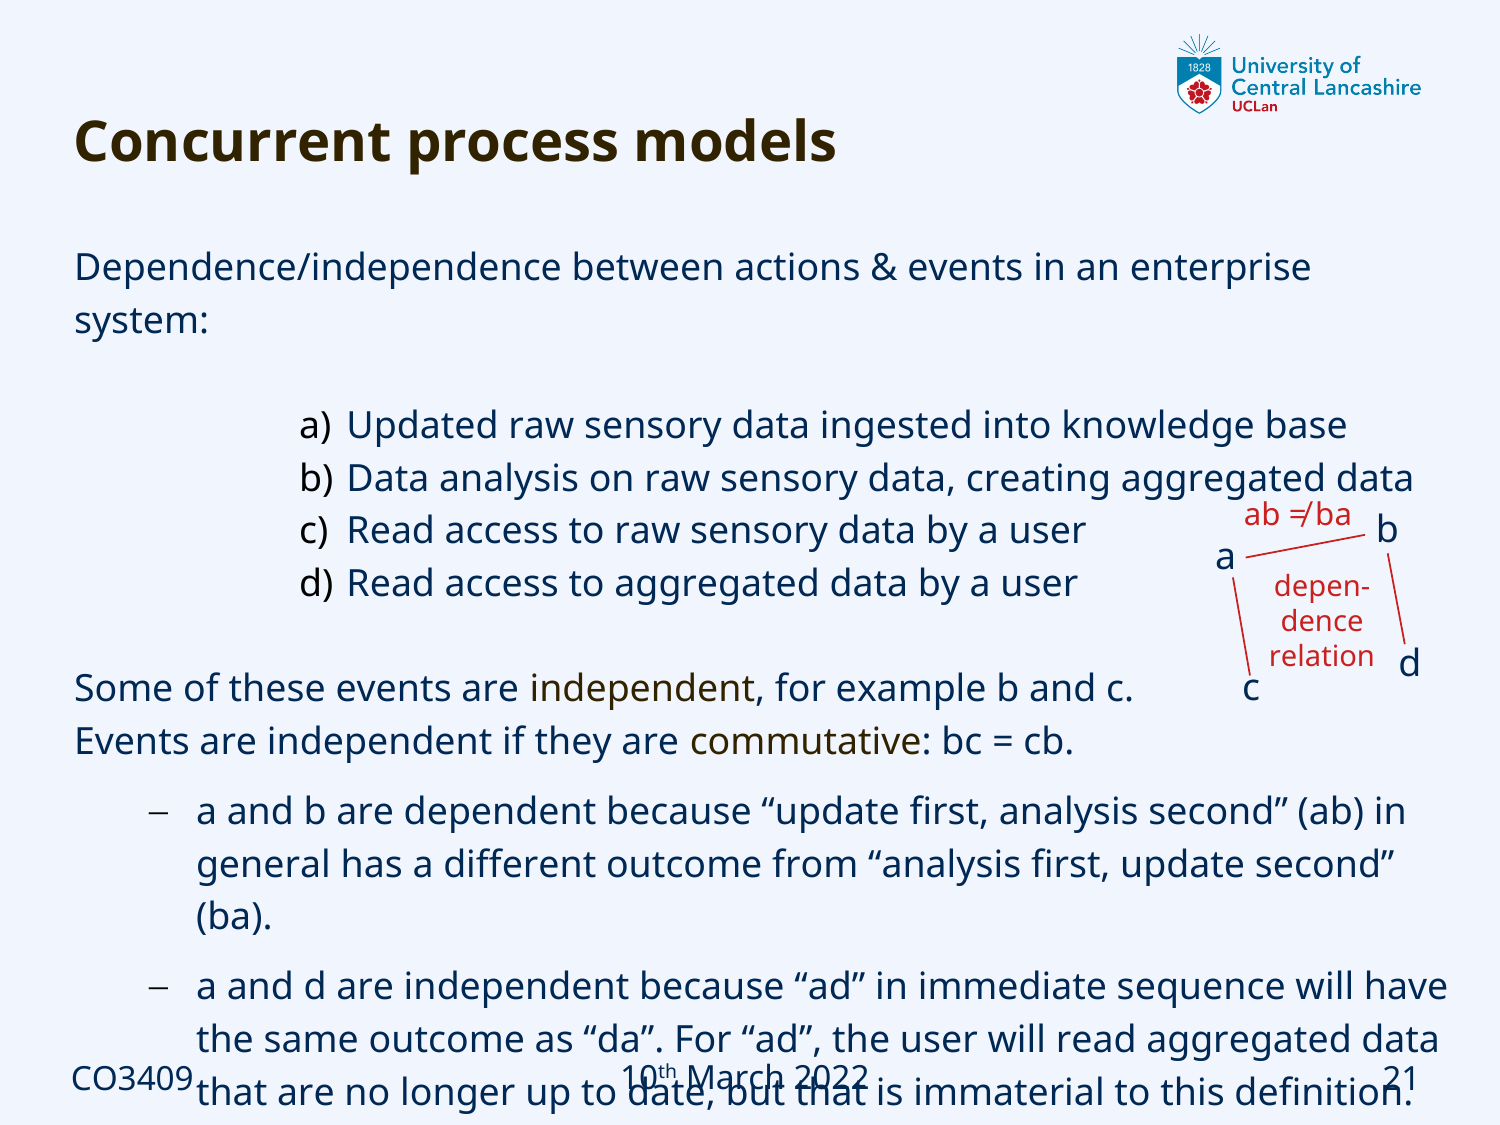

# Concurrent process models
Dependence/independence between actions & events in an enterprise system:
 Updated raw sensory data ingested into knowledge base
 Data analysis on raw sensory data, creating aggregated data
 Read access to raw sensory data by a user
 Read access to aggregated data by a user
Some of these events are independent, for example b and c.
Events are independent if they are commutative: bc = cb.
a and b are dependent because “update first, analysis second” (ab) in general has a different outcome from “analysis first, update second” (ba).
a and d are independent because “ad” in immediate sequence will have the same outcome as “da”. For “ad”, the user will read aggregated data that are no longer up to date, but that is immaterial to this definition.
ab ≠ ba
b
a
depen-
dence relation
d
c